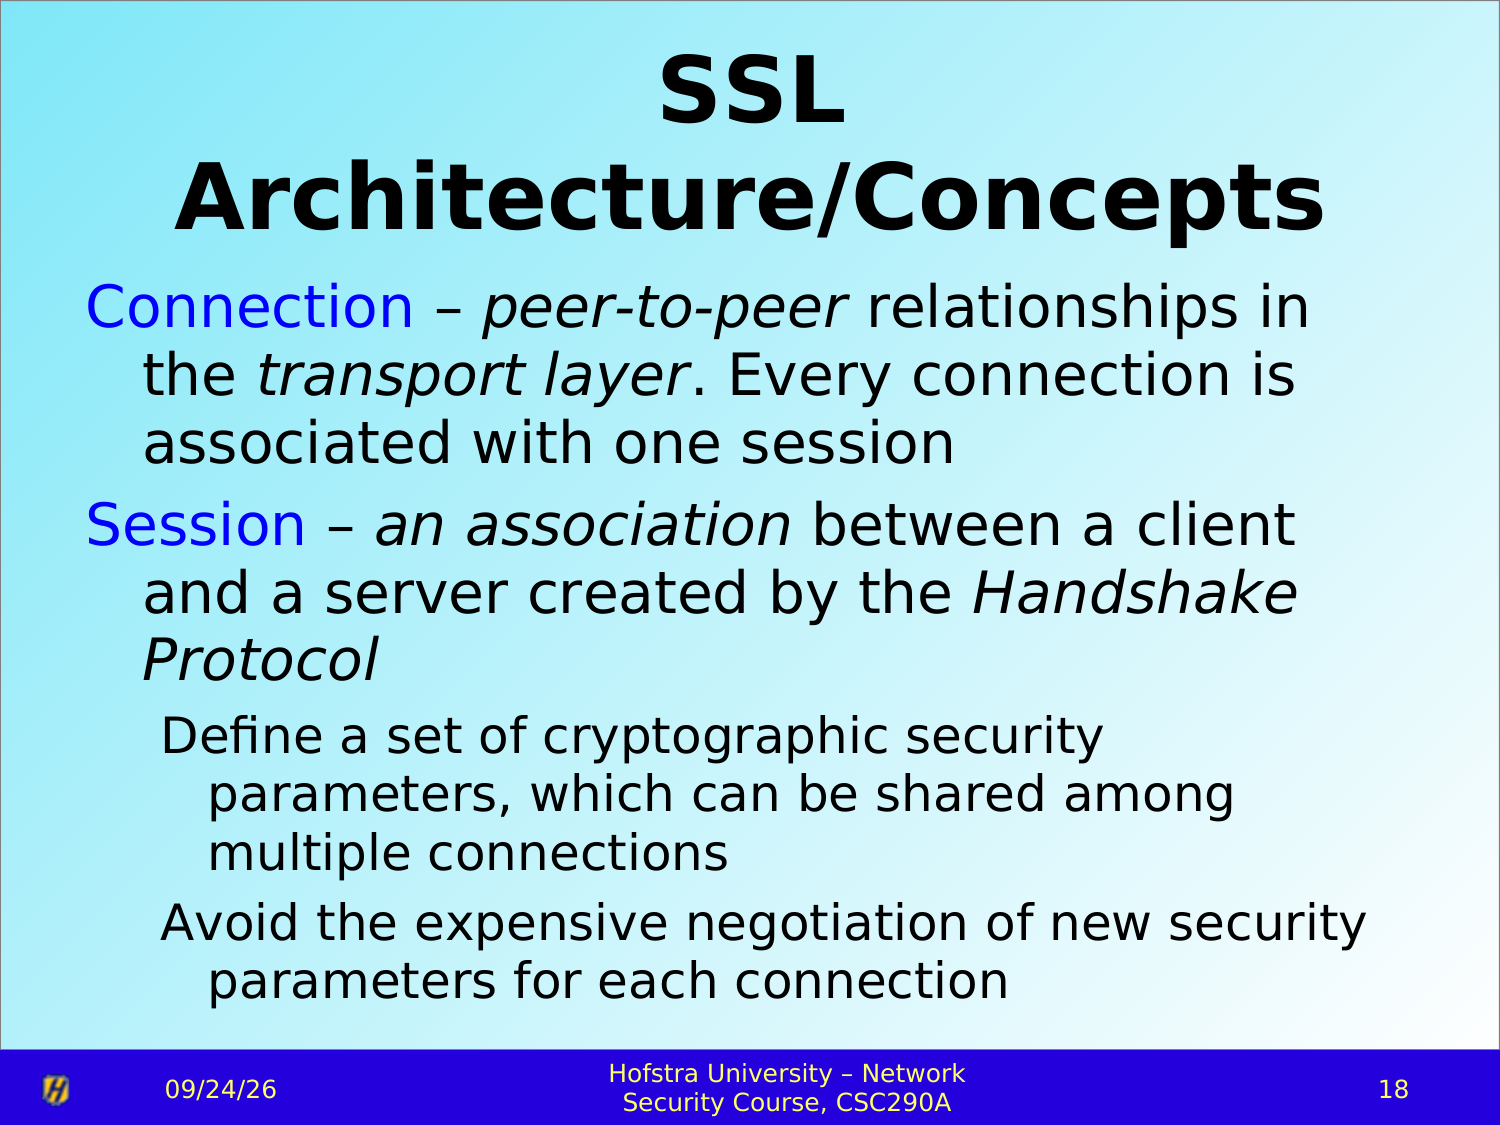

# SSL Architecture/Concepts
Connection – peer-to-peer relationships in the transport layer. Every connection is associated with one session
Session – an association between a client and a server created by the Handshake Protocol
Define a set of cryptographic security parameters, which can be shared among multiple connections
Avoid the expensive negotiation of new security parameters for each connection
18